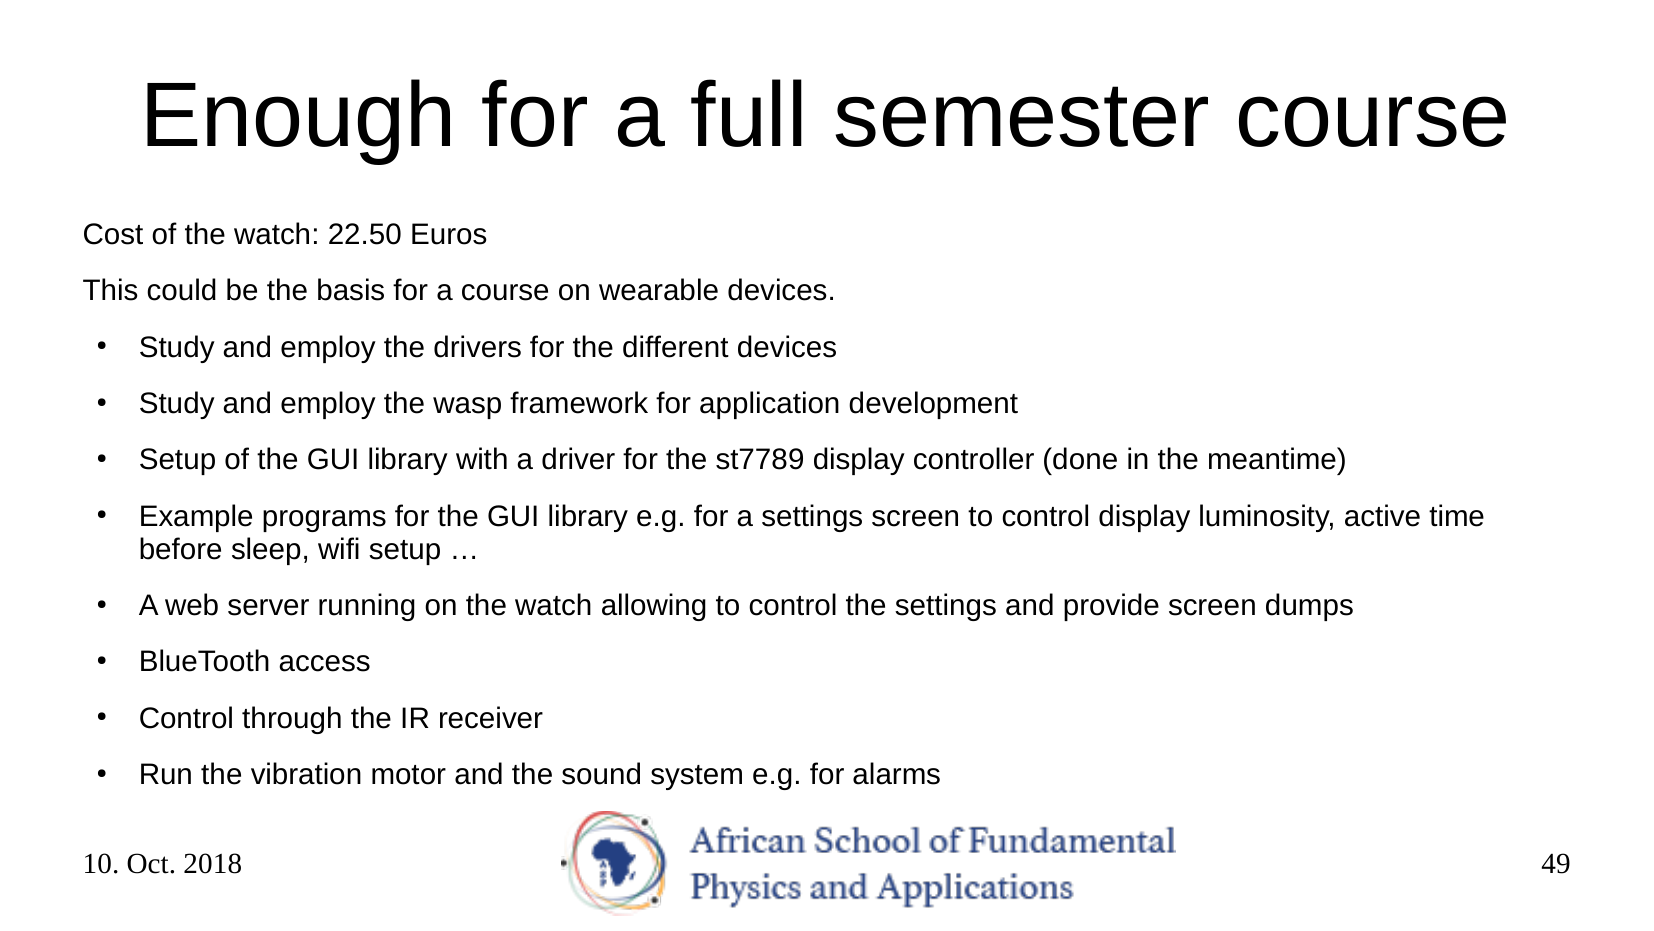

# Enough for a full semester course
Cost of the watch: 22.50 Euros
This could be the basis for a course on wearable devices.
Study and employ the drivers for the different devices
Study and employ the wasp framework for application development
Setup of the GUI library with a driver for the st7789 display controller (done in the meantime)
Example programs for the GUI library e.g. for a settings screen to control display luminosity, active time before sleep, wifi setup …
A web server running on the watch allowing to control the settings and provide screen dumps
BlueTooth access
Control through the IR receiver
Run the vibration motor and the sound system e.g. for alarms
10. Oct. 2018
49